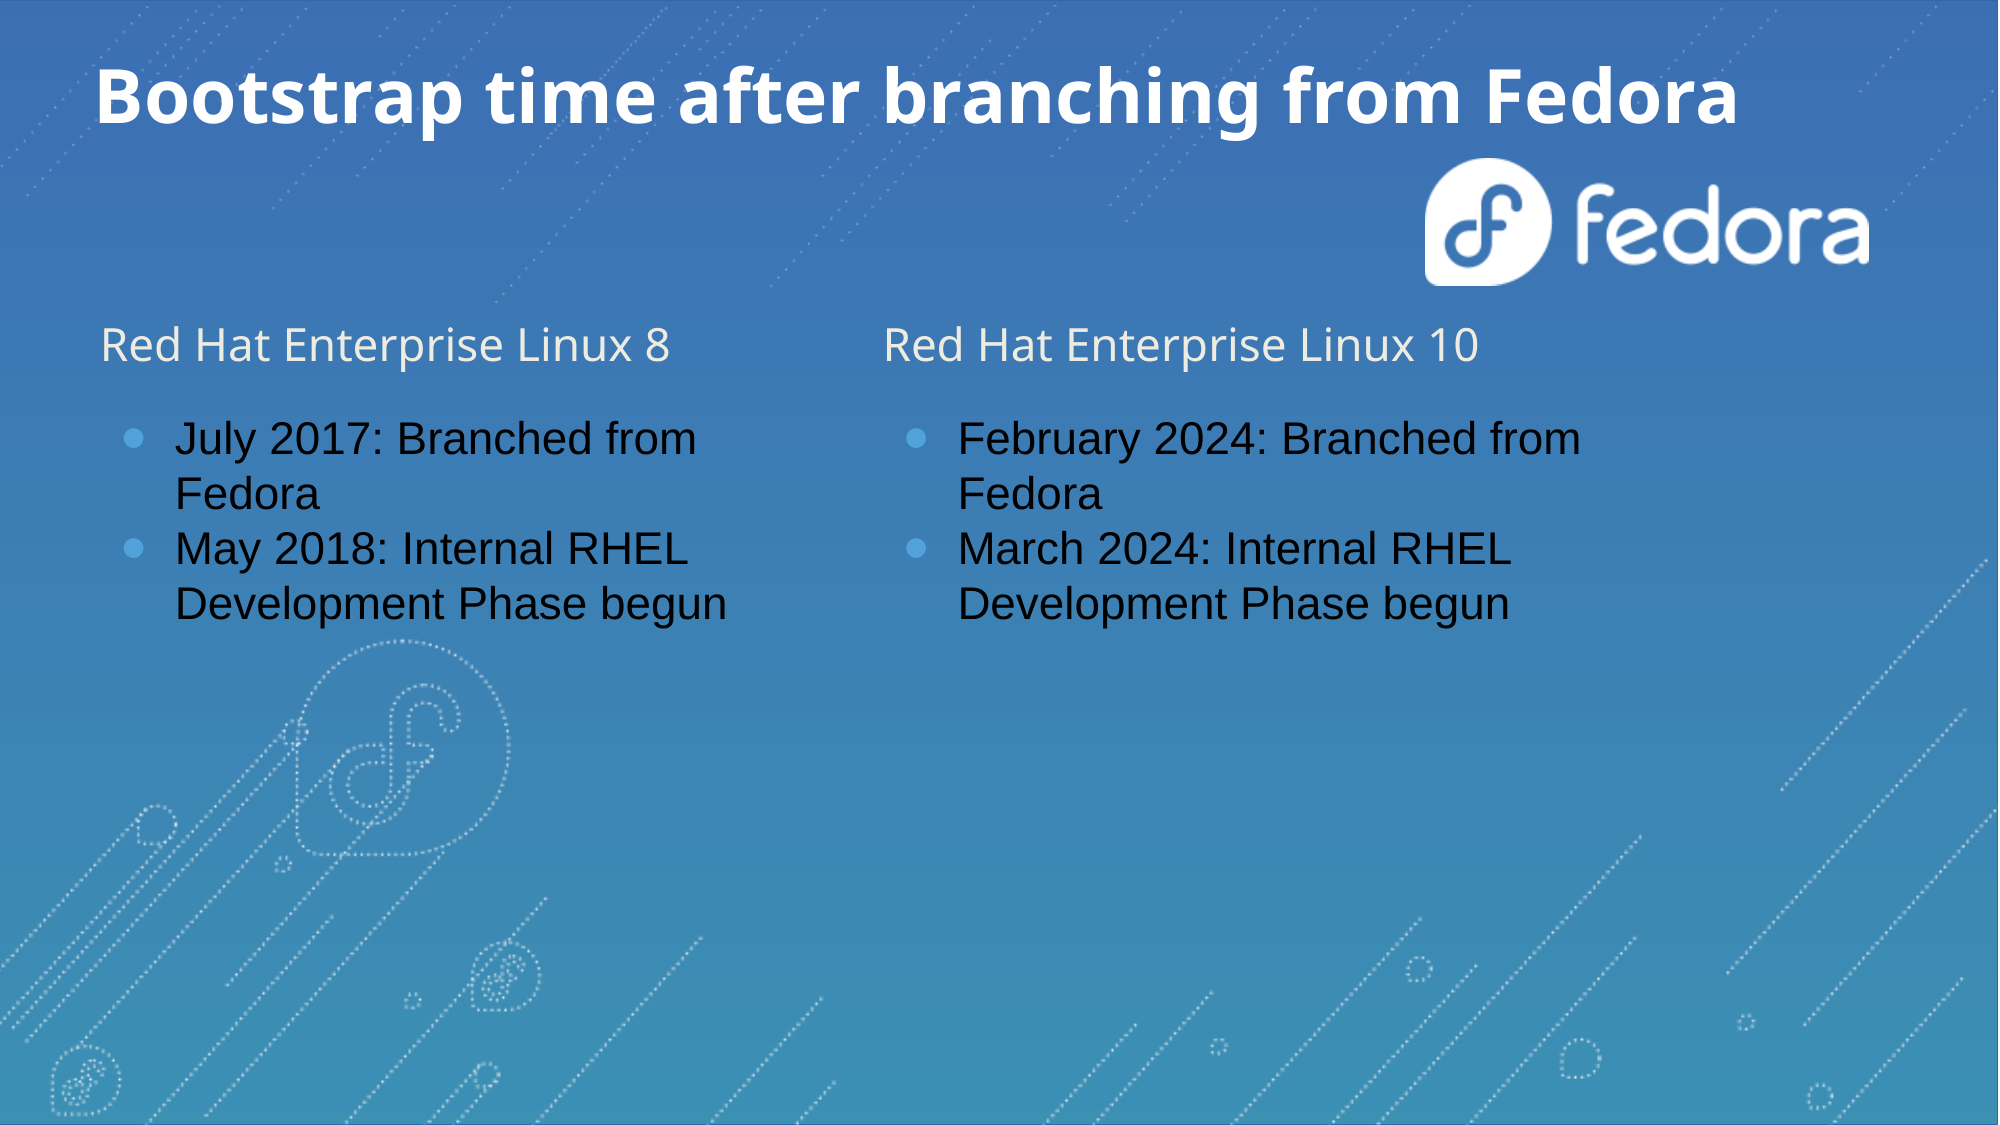

# Bootstrap time after branching from Fedora
Red Hat Enterprise Linux 8
Red Hat Enterprise Linux 10
July 2017: Branched from Fedora
May 2018: Internal RHEL Development Phase begun
February 2024: Branched from Fedora
March 2024: Internal RHEL Development Phase begun